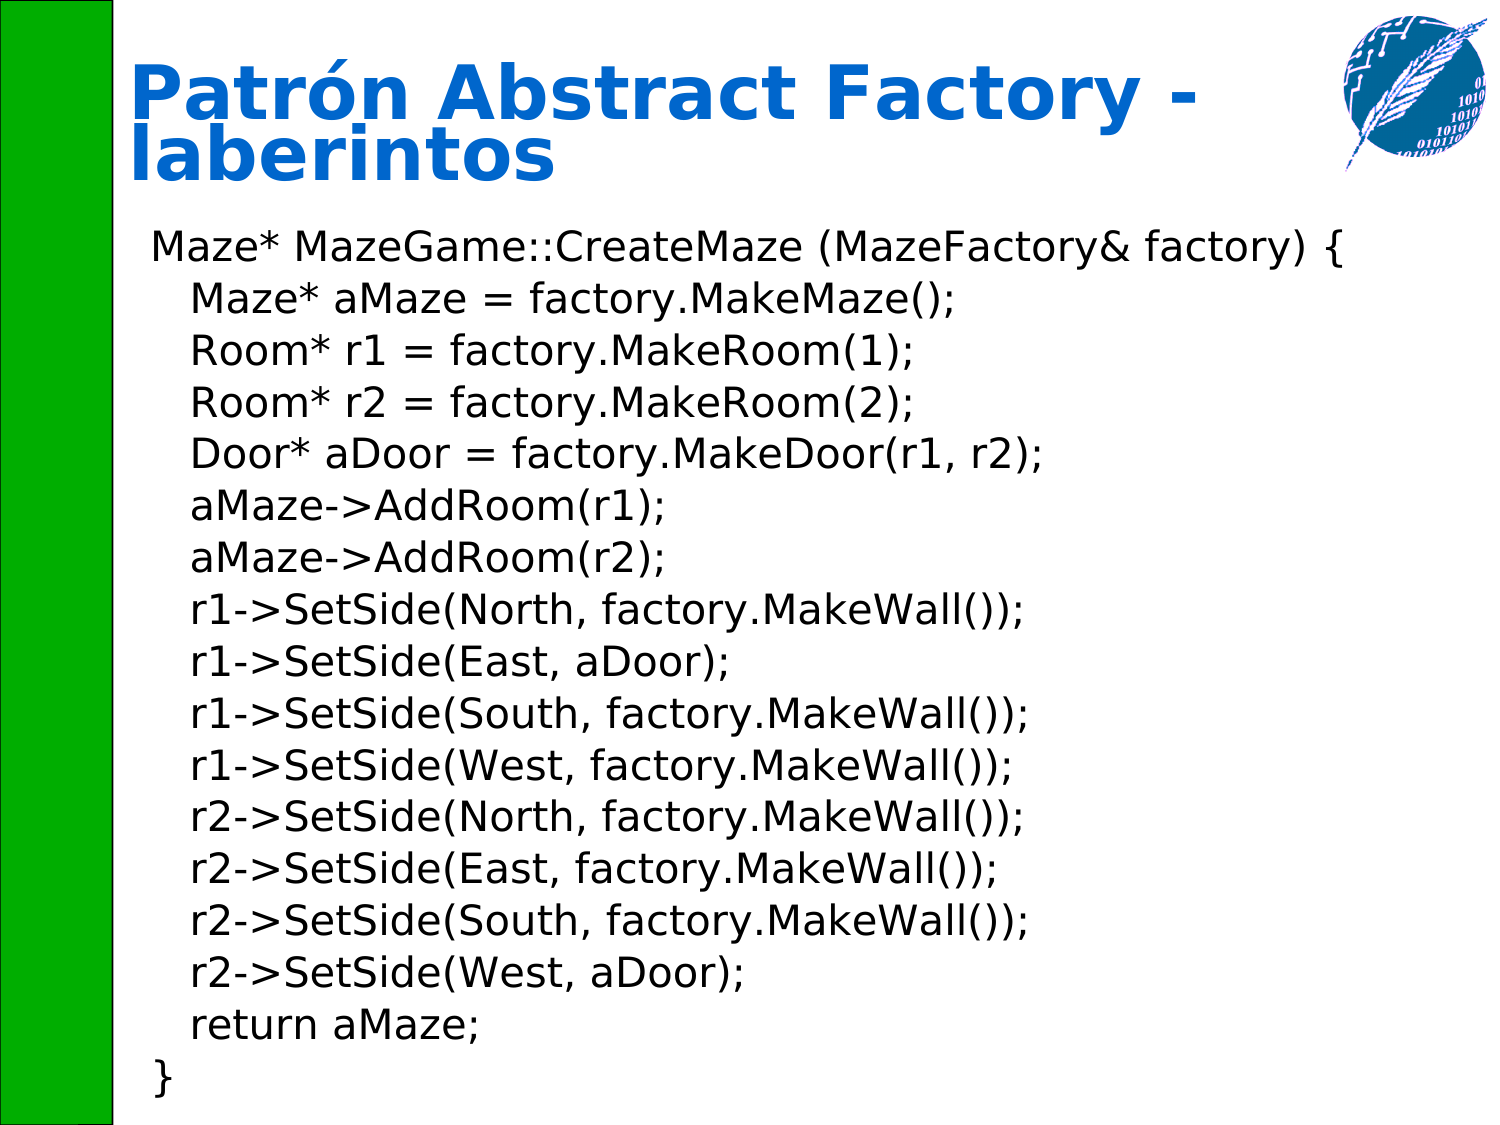

# Patrón Abstract Factory - laberintos
Maze* MazeGame::CreateMaze (MazeFactory& factory) {
 Maze* aMaze = factory.MakeMaze();
 Room* r1 = factory.MakeRoom(1);
 Room* r2 = factory.MakeRoom(2);
 Door* aDoor = factory.MakeDoor(r1, r2);
 aMaze->AddRoom(r1);
 aMaze->AddRoom(r2);
 r1->SetSide(North, factory.MakeWall());
 r1->SetSide(East, aDoor);
 r1->SetSide(South, factory.MakeWall());
 r1->SetSide(West, factory.MakeWall());
 r2->SetSide(North, factory.MakeWall());
 r2->SetSide(East, factory.MakeWall());
 r2->SetSide(South, factory.MakeWall());
 r2->SetSide(West, aDoor);
 return aMaze;
}